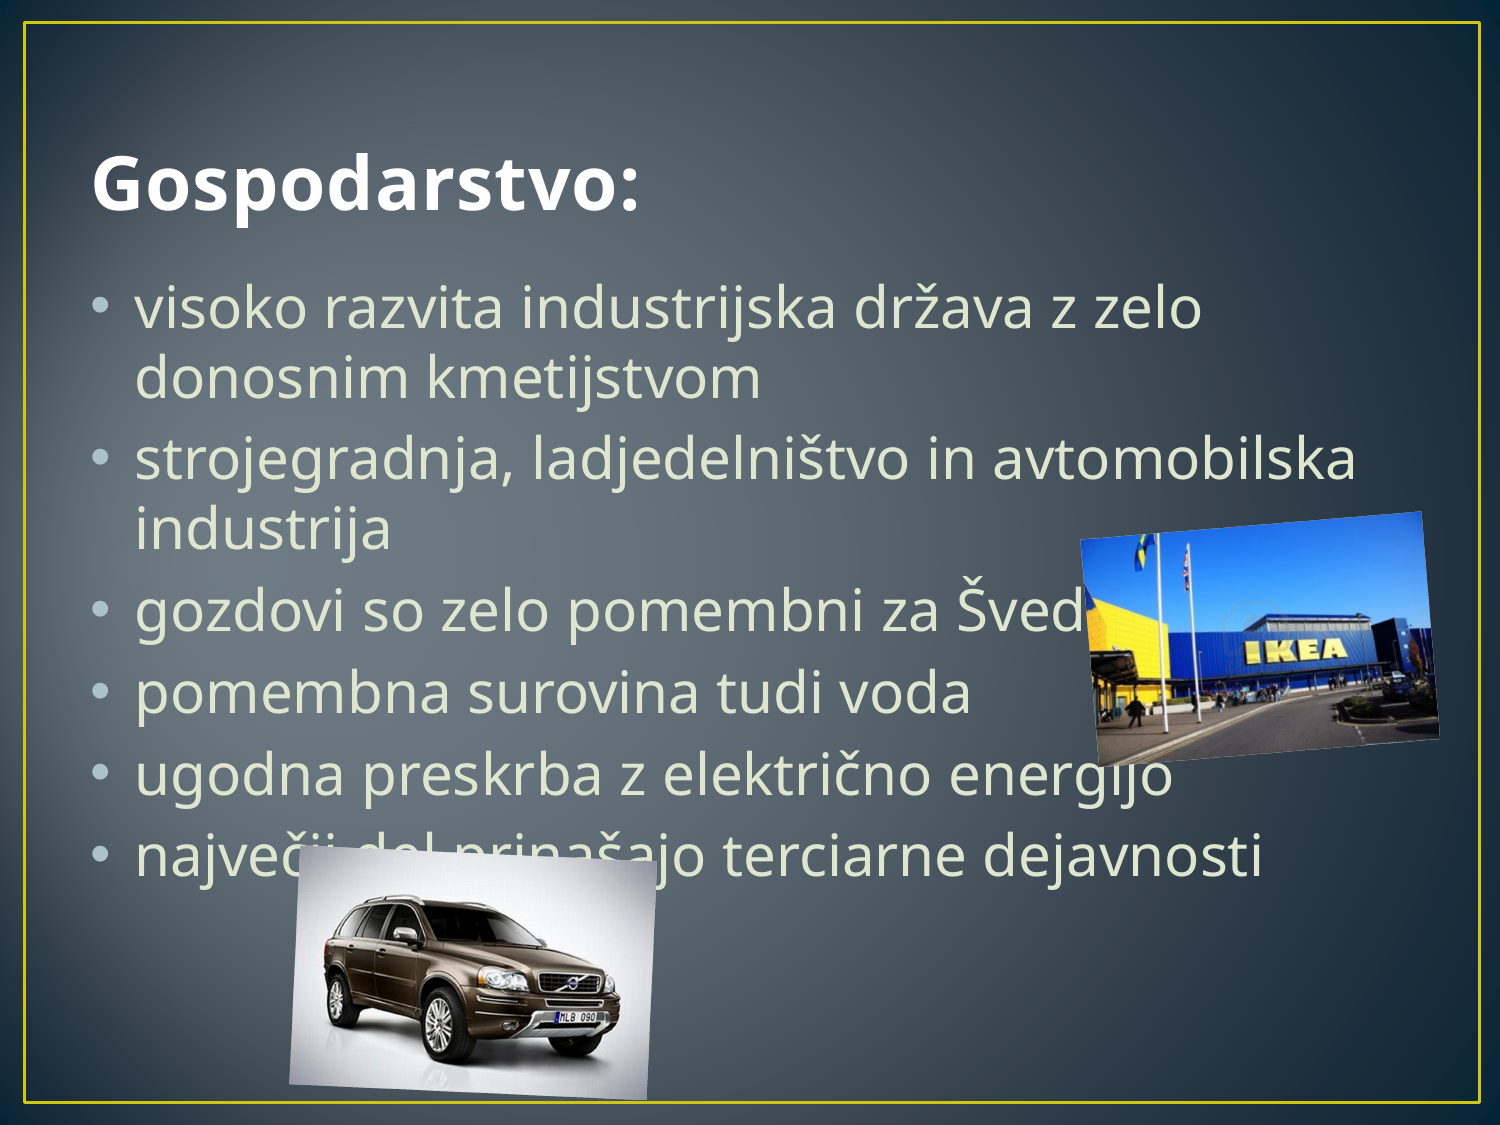

# Gospodarstvo:
visoko razvita industrijska država z zelo donosnim kmetijstvom
strojegradnja, ladjedelništvo in avtomobilska industrija
gozdovi so zelo pomembni za Švedsko
pomembna surovina tudi voda
ugodna preskrba z električno energijo
največji del prinašajo terciarne dejavnosti